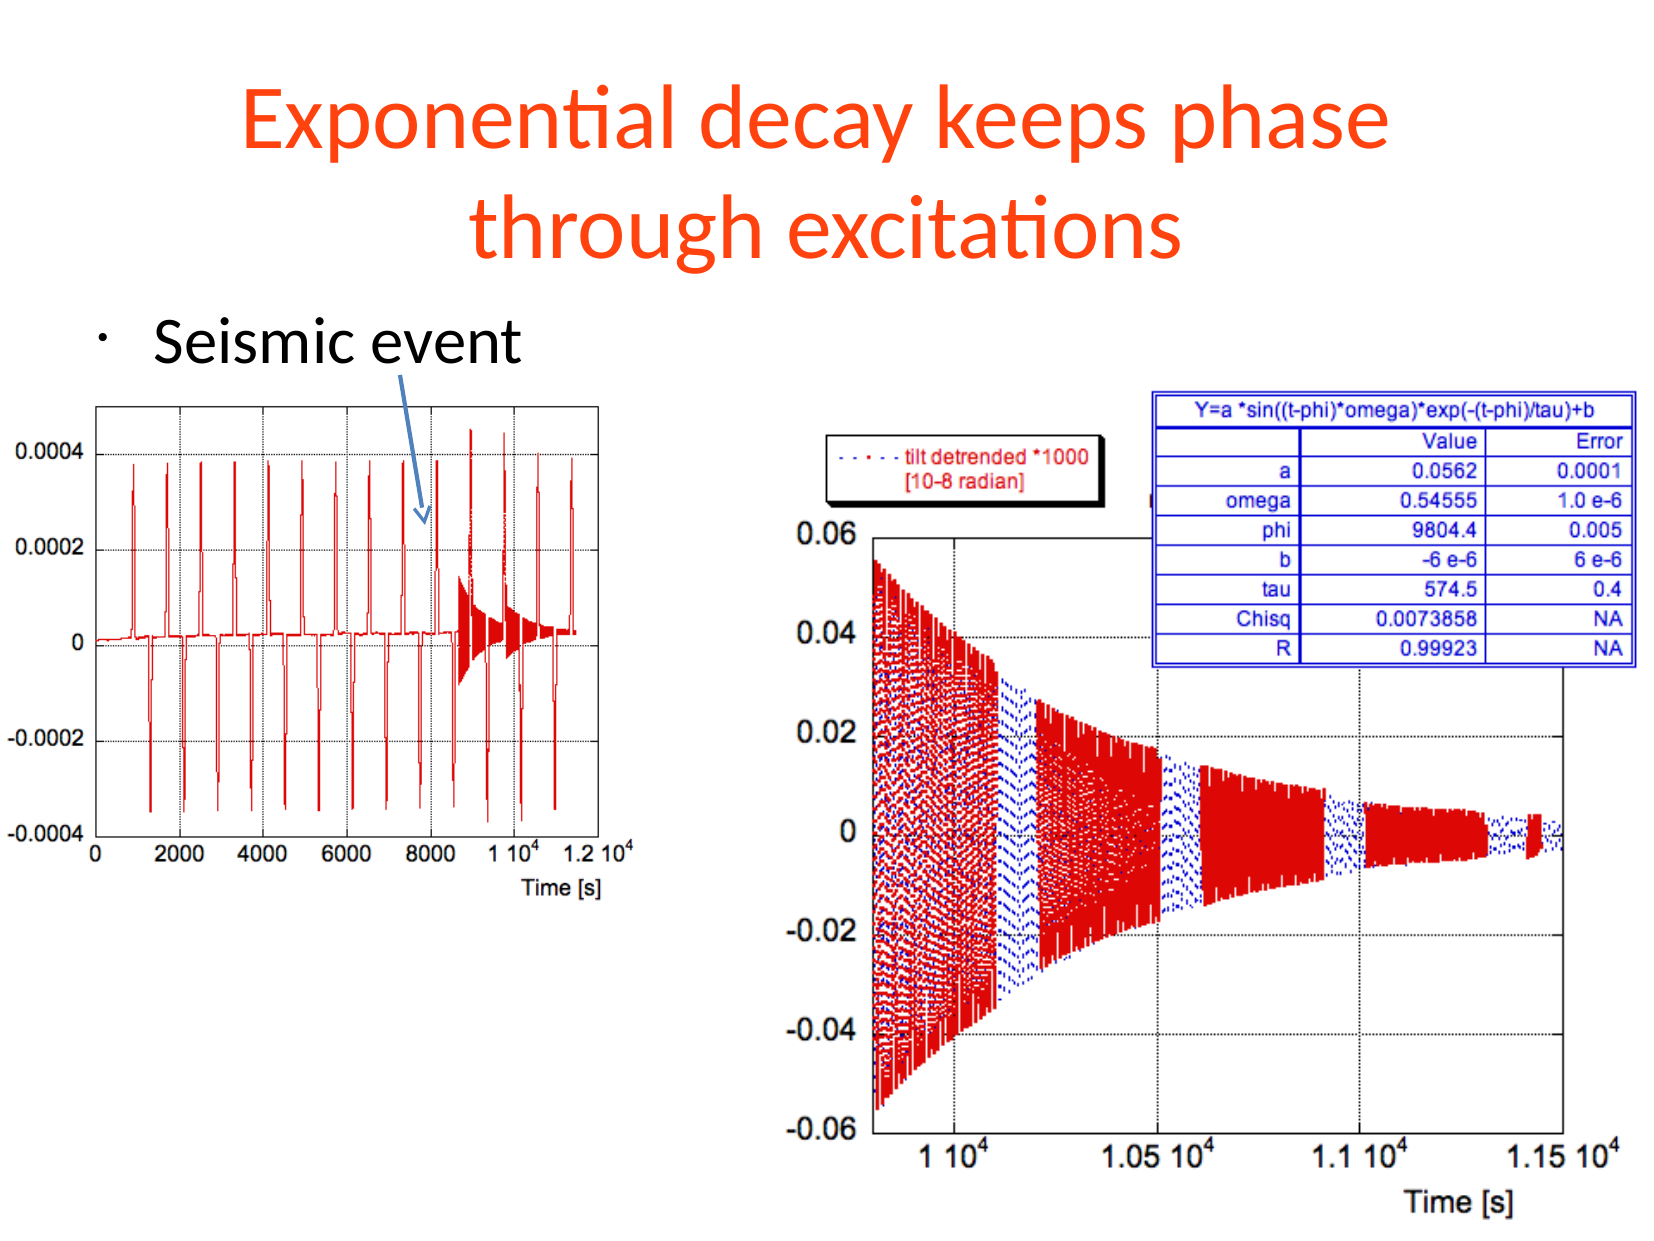

# Exponential decay keeps phase through excitations
Seismic event